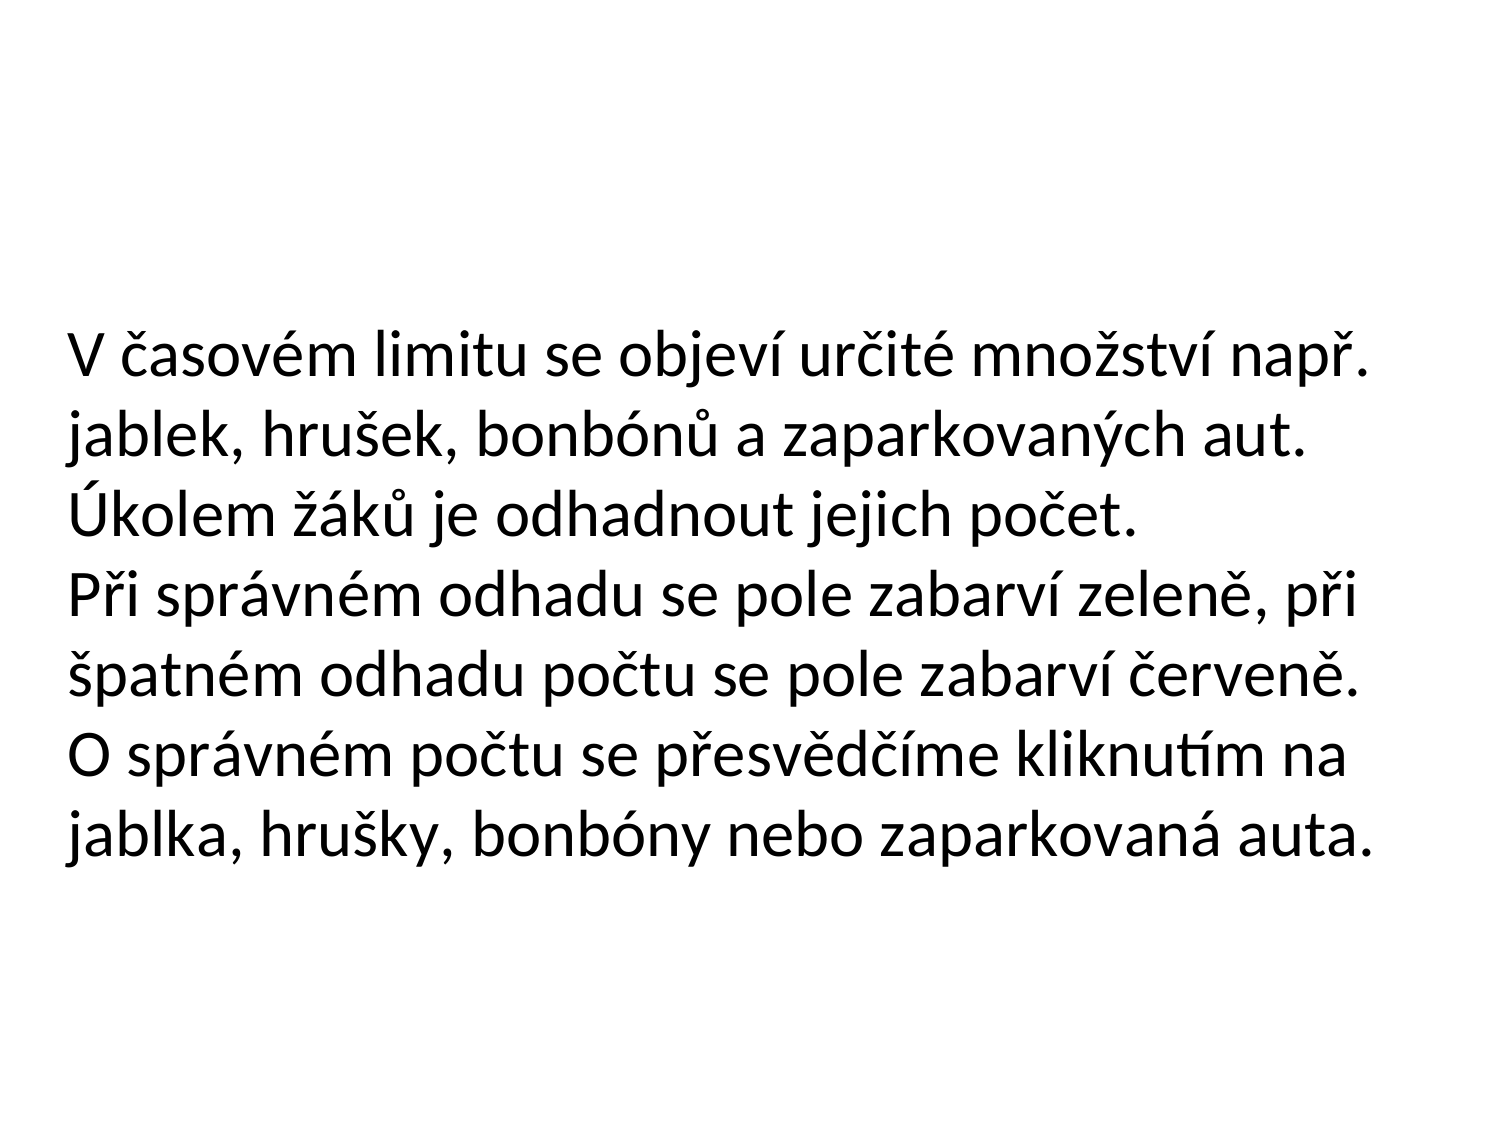

V časovém limitu se objeví určité množství např.
jablek, hrušek, bonbónů a zaparkovaných aut.
Úkolem žáků je odhadnout jejich počet.
Při správném odhadu se pole zabarví zeleně, při
špatném odhadu počtu se pole zabarví červeně.
O správném počtu se přesvědčíme kliknutím na
jablka, hrušky, bonbóny nebo zaparkovaná auta.